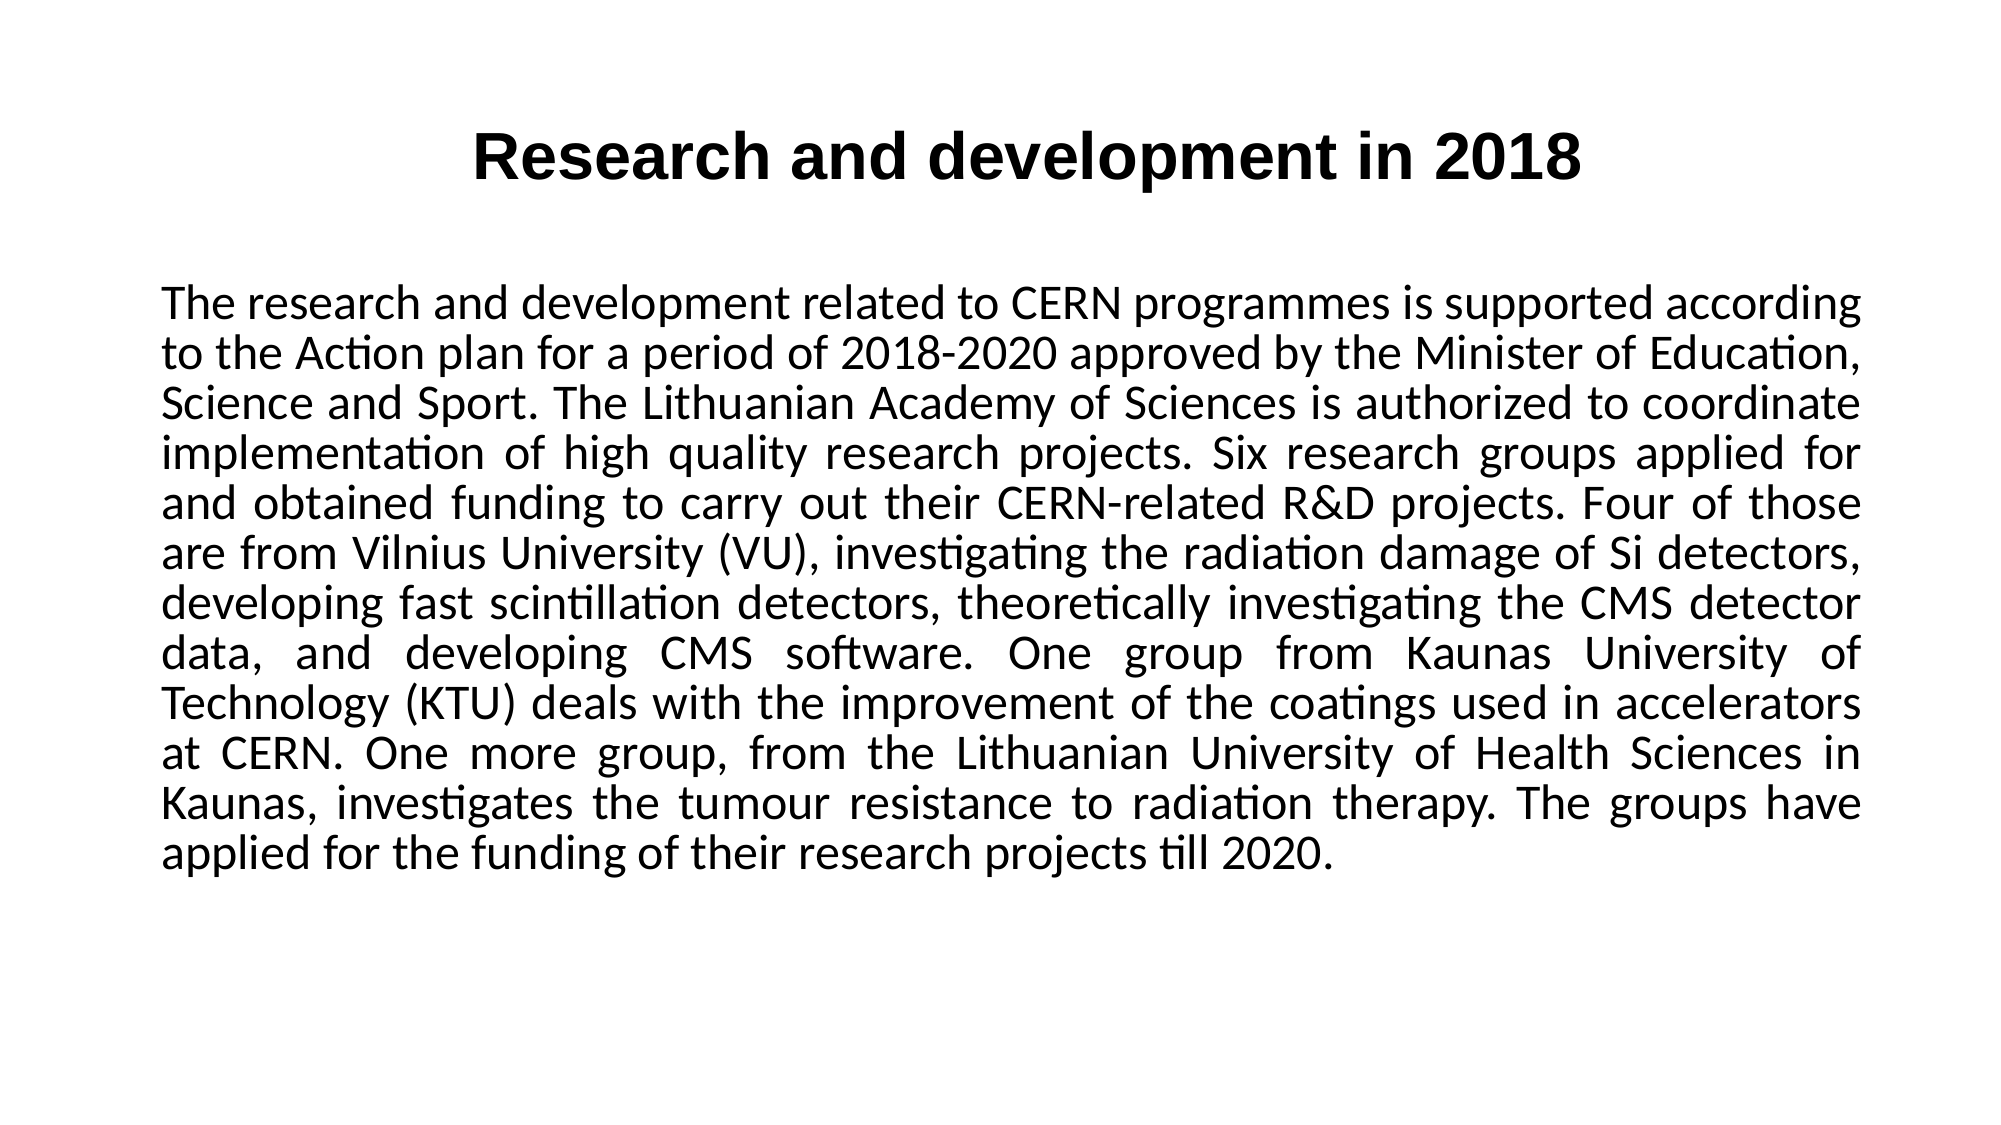

Research and development in 2018
The research and development related to CERN programmes is supported according to the Action plan for a period of 2018-2020 approved by the Minister of Education, Science and Sport. The Lithuanian Academy of Sciences is authorized to coordinate implementation of high quality research projects. Six research groups applied for and obtained funding to carry out their CERN-related R&D projects. Four of those are from Vilnius University (VU), investigating the radiation damage of Si detectors, developing fast scintillation detectors, theoretically investigating the CMS detector data, and developing CMS software. One group from Kaunas University of Technology (KTU) deals with the improvement of the coatings used in accelerators at CERN. One more group, from the Lithuanian University of Health Sciences in Kaunas, investigates the tumour resistance to radiation therapy. The groups have applied for the funding of their research projects till 2020.